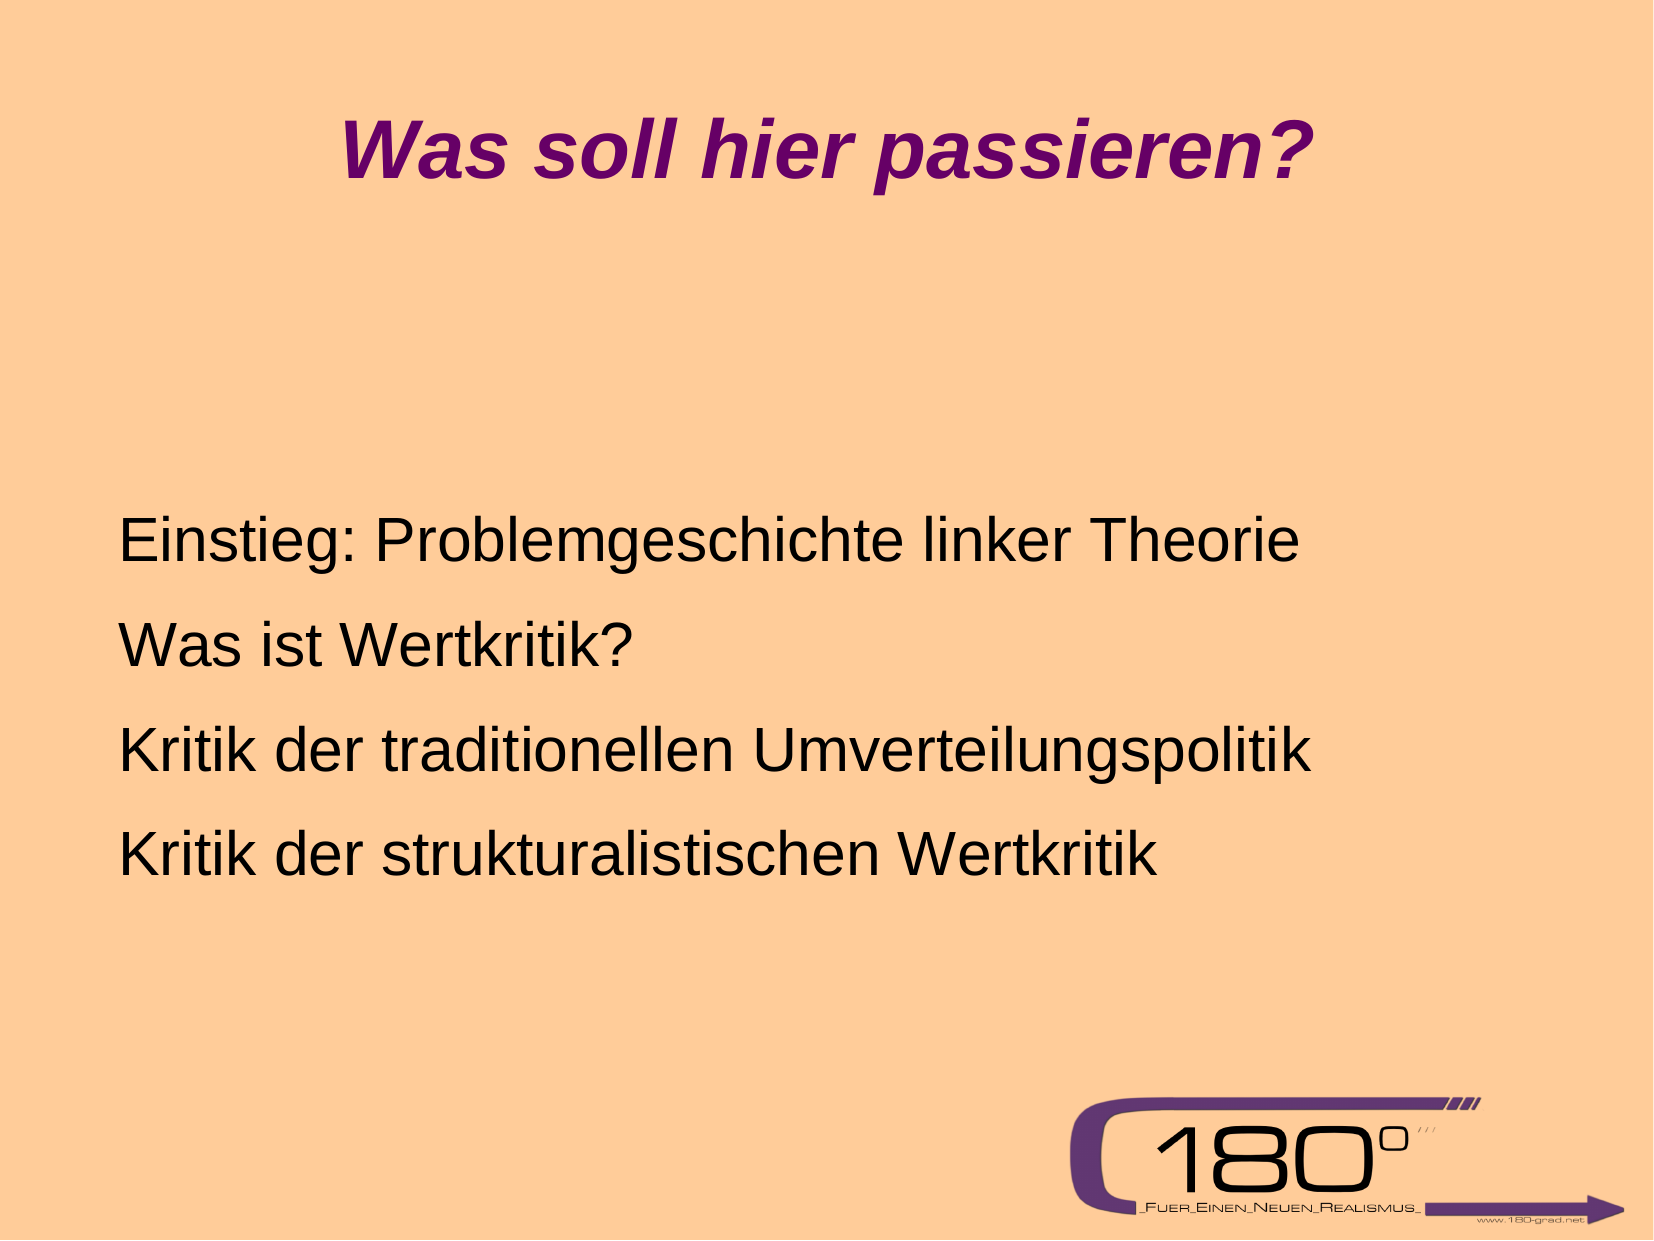

# Was soll hier passieren?
Einstieg: Problemgeschichte linker Theorie
Was ist Wertkritik?
Kritik der traditionellen Umverteilungspolitik
Kritik der strukturalistischen Wertkritik